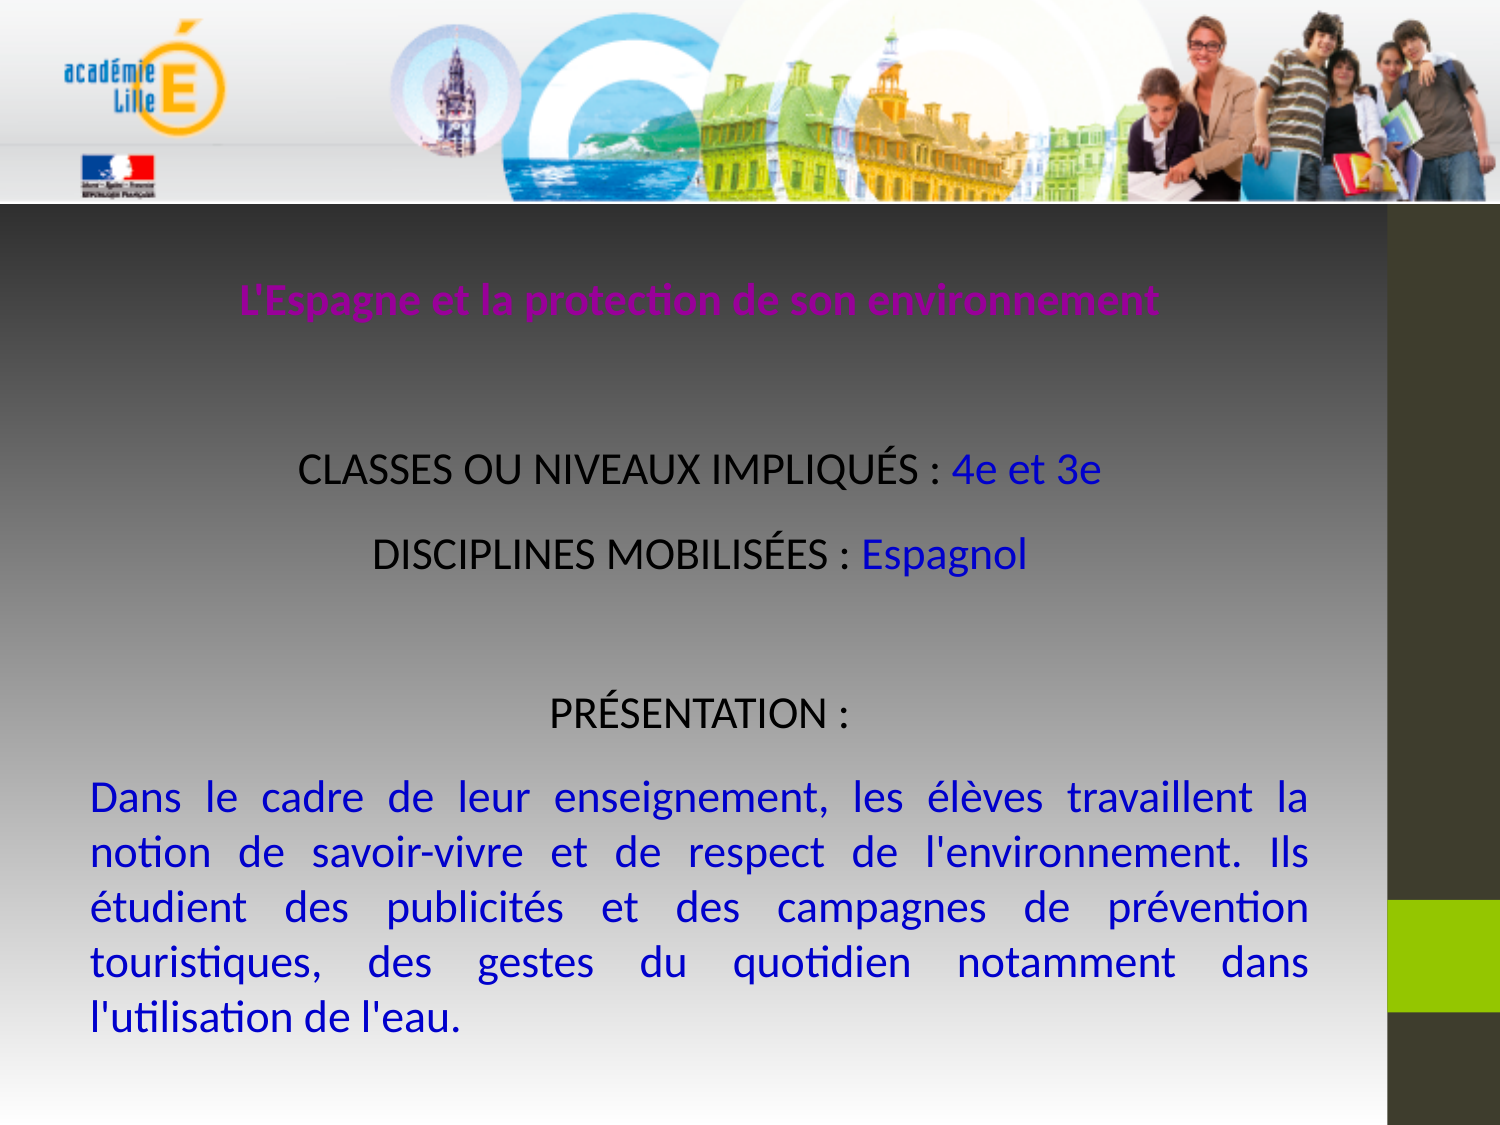

# L'Espagne et la protection de son environnement
CLASSES OU NIVEAUX IMPLIQUÉS : 4e et 3e
DISCIPLINES MOBILISÉES : Espagnol
PRÉSENTATION :
Dans le cadre de leur enseignement, les élèves travaillent la notion de savoir-vivre et de respect de l'environnement. Ils étudient des publicités et des campagnes de prévention touristiques, des gestes du quotidien notamment dans l'utilisation de l'eau.